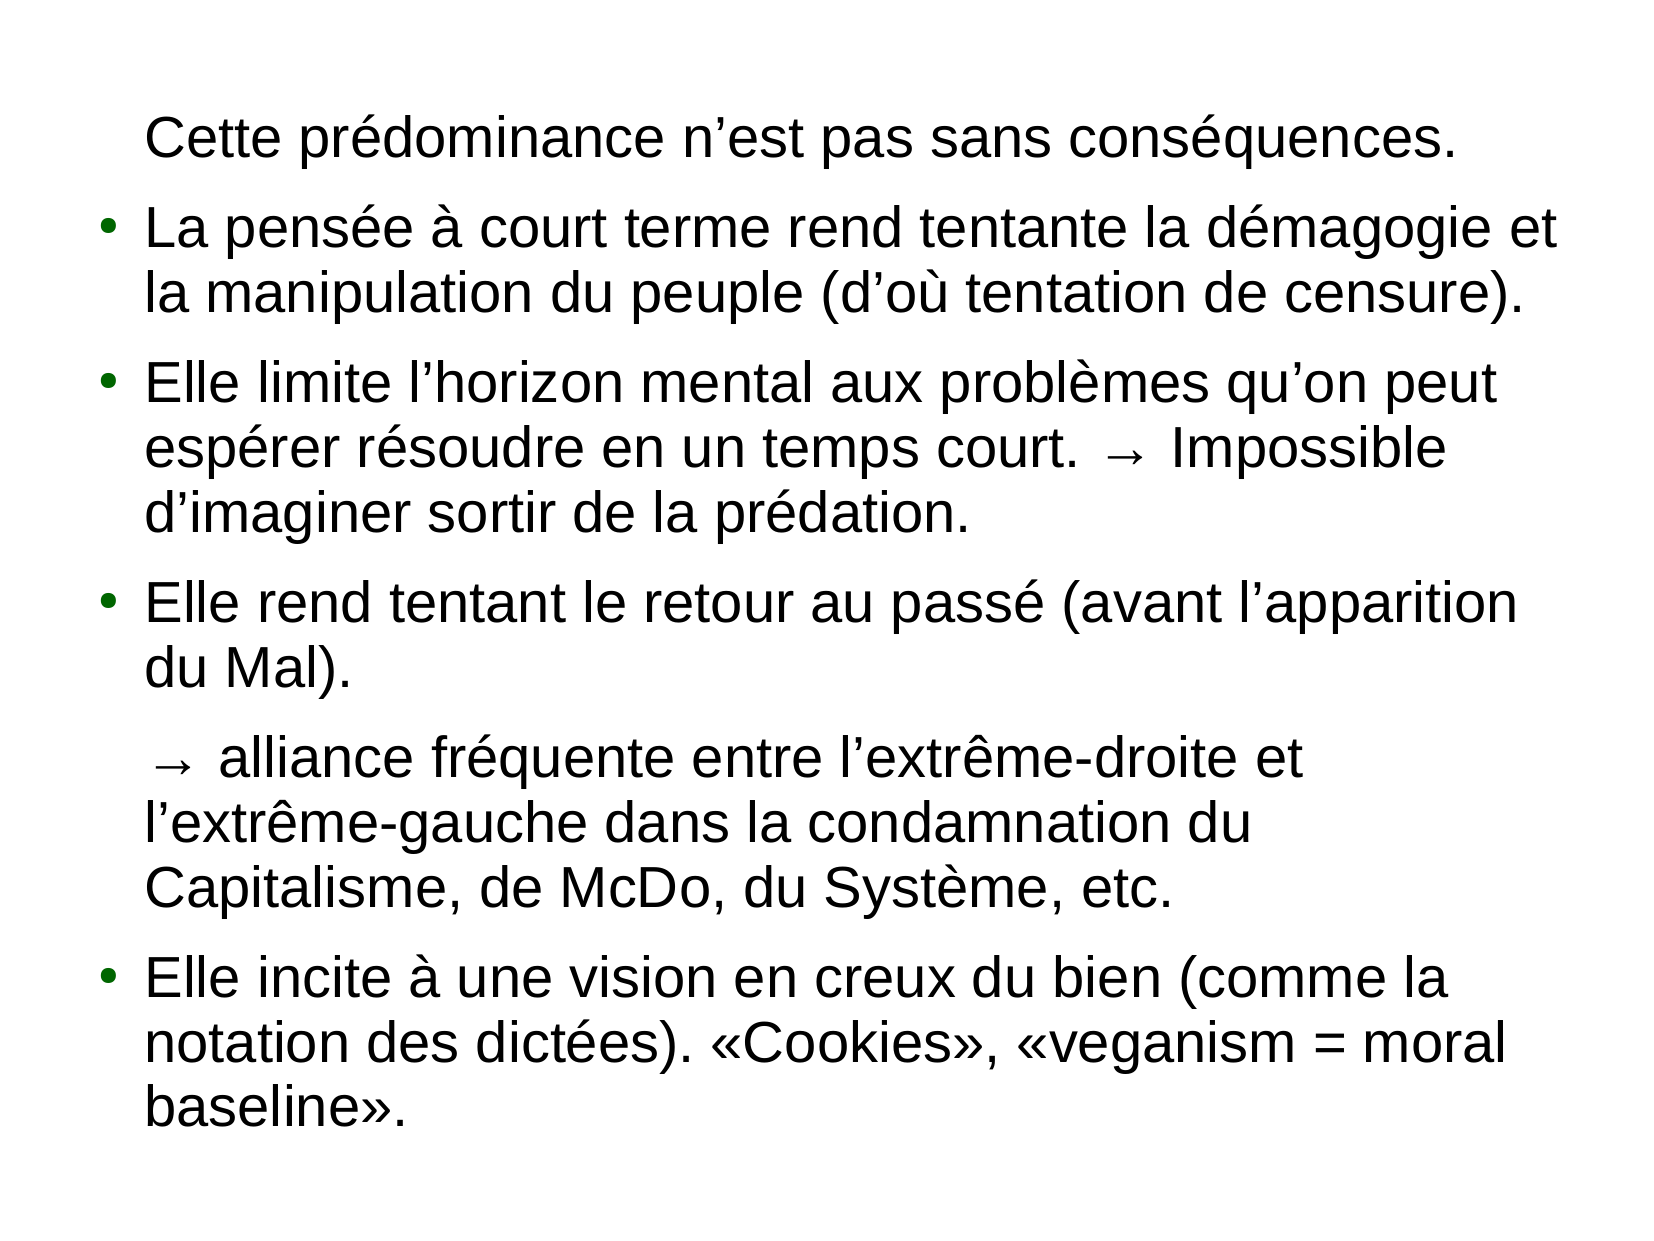

# Cette prédominance n’est pas sans conséquences.
La pensée à court terme rend tentante la démagogie et la manipulation du peuple (d’où tentation de censure).
Elle limite l’horizon mental aux problèmes qu’on peut espérer résoudre en un temps court. → Impossible d’imaginer sortir de la prédation.
Elle rend tentant le retour au passé (avant l’apparition du Mal).
→ alliance fréquente entre l’extrême-droite et l’extrême-gauche dans la condamnation du Capitalisme, de McDo, du Système, etc.
Elle incite à une vision en creux du bien (comme la notation des dictées). «Cookies», «veganism = moral baseline».